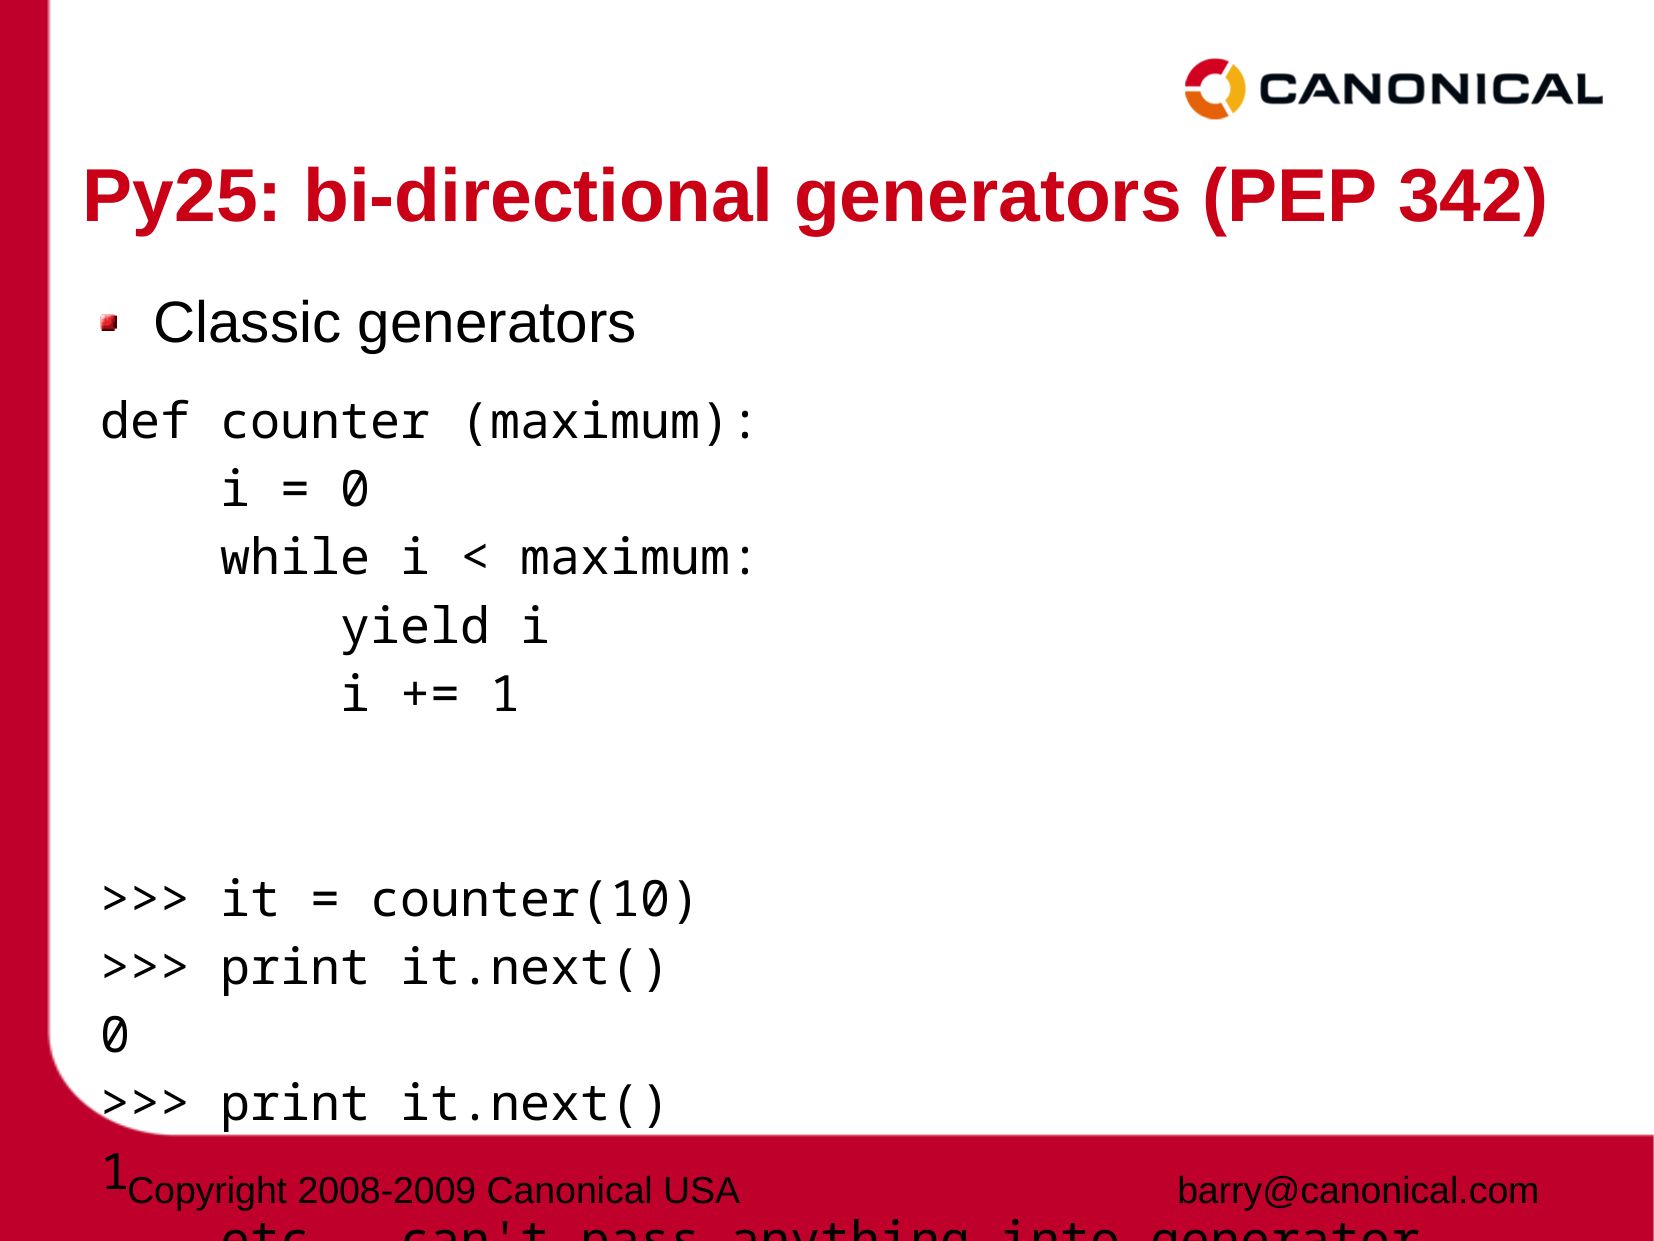

# Py25: bi-directional generators (PEP 342)
Classic generators
def counter (maximum):
 i = 0
 while i < maximum:
 yield i
 i += 1
>>> it = counter(10)
>>> print it.next()
0
>>> print it.next()
1
... etc. can't pass anything into generator